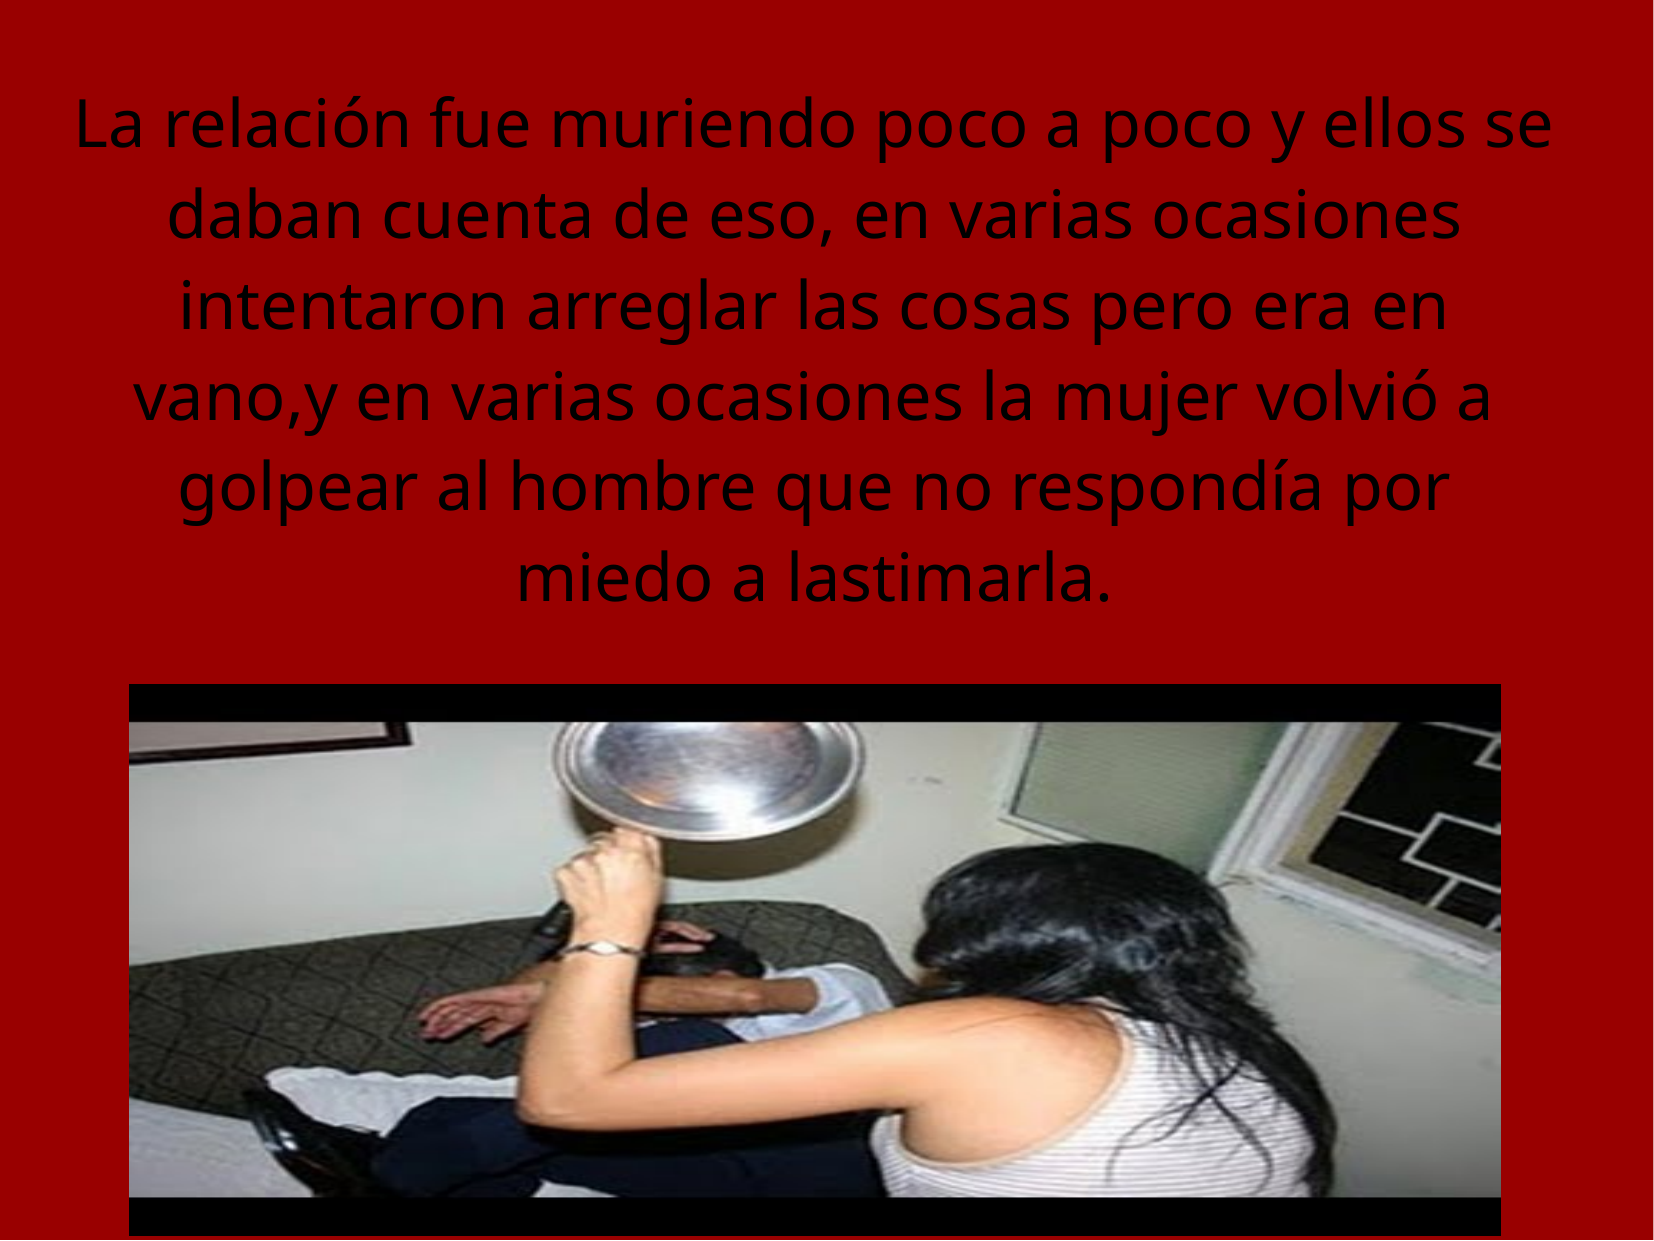

# La relación fue muriendo poco a poco y ellos se daban cuenta de eso, en varias ocasiones intentaron arreglar las cosas pero era en vano,y en varias ocasiones la mujer volvió a golpear al hombre que no respondía por miedo a lastimarla.